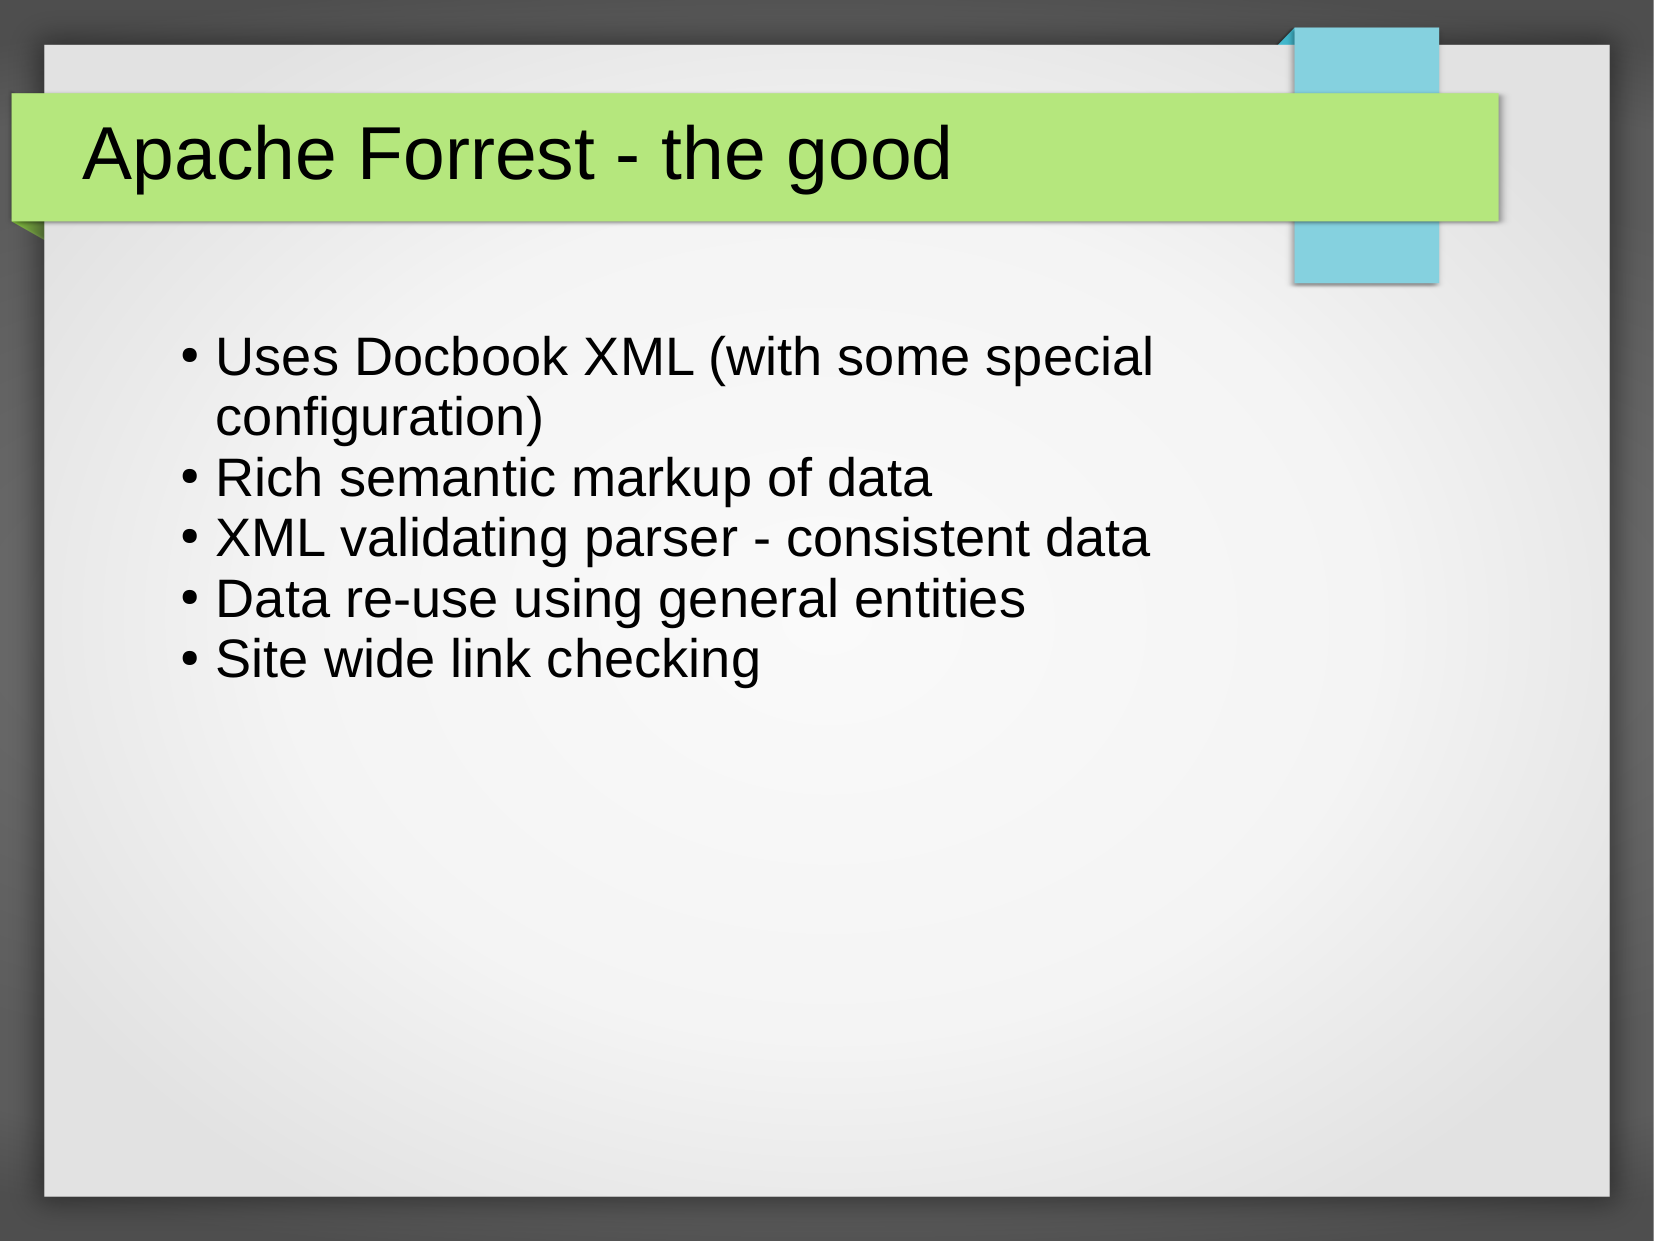

# Apache Forrest - the good
Uses Docbook XML (with some special configuration)
Rich semantic markup of data
XML validating parser - consistent data
Data re-use using general entities
Site wide link checking